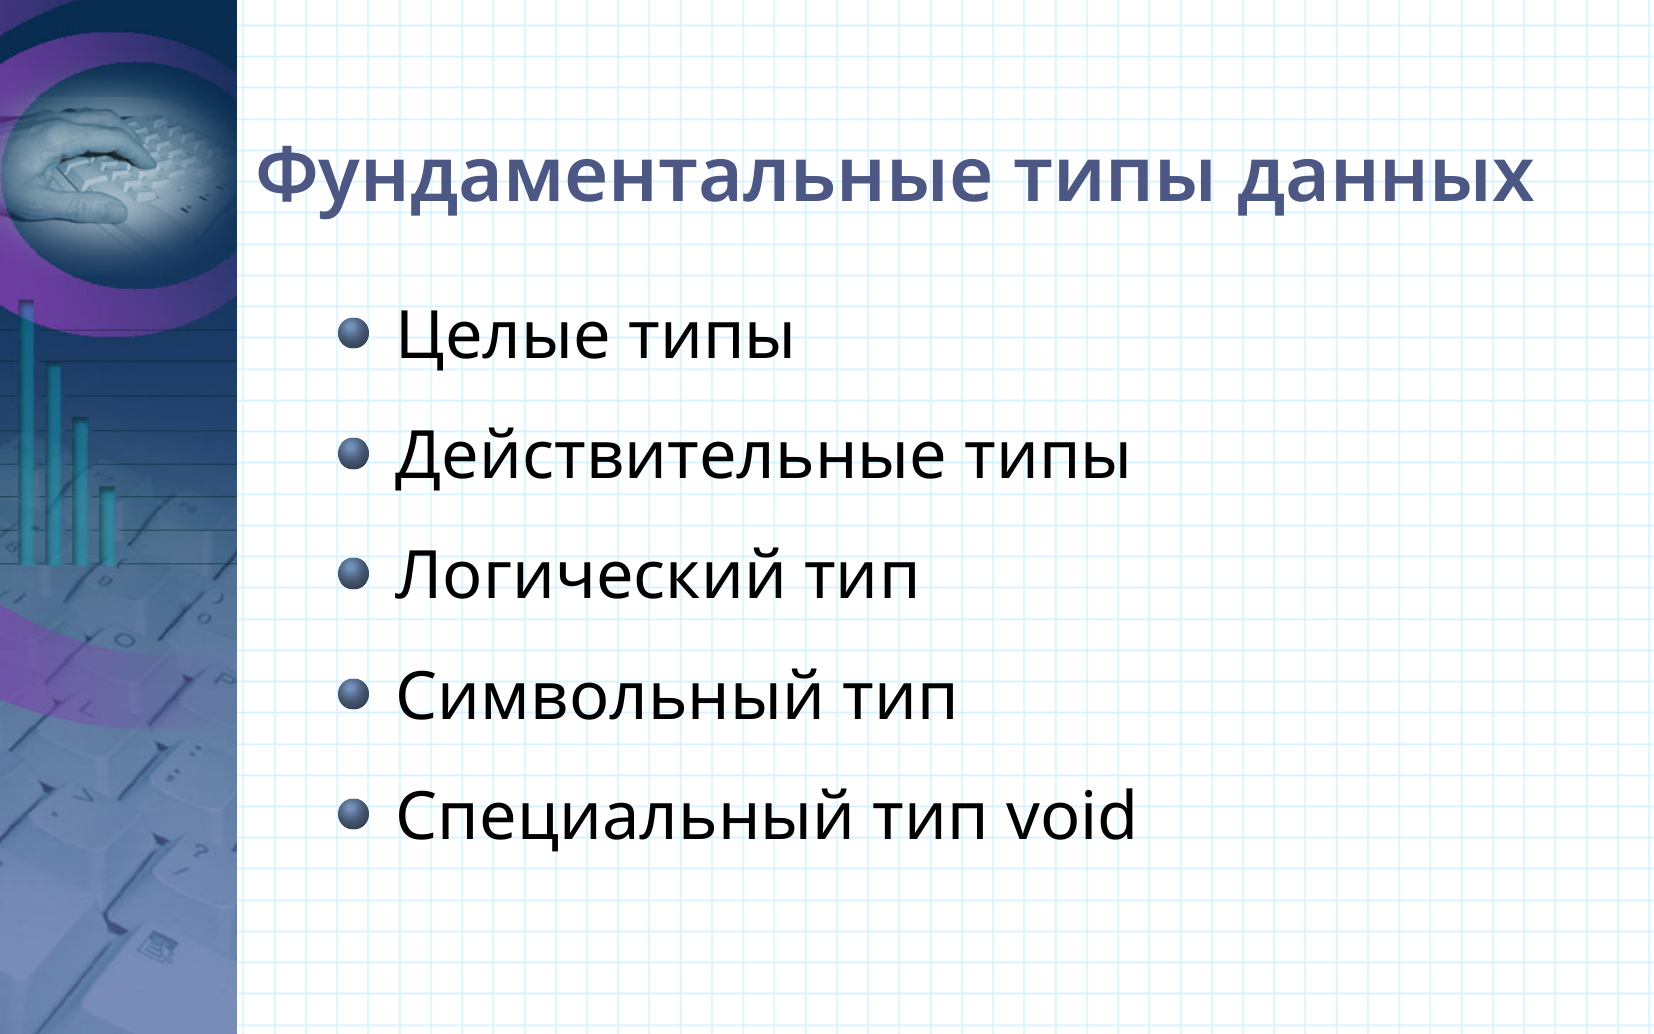

# Фундаментальные типы данных
Целые типы
Действительные типы
Логический тип
Символьный тип
Специальный тип void